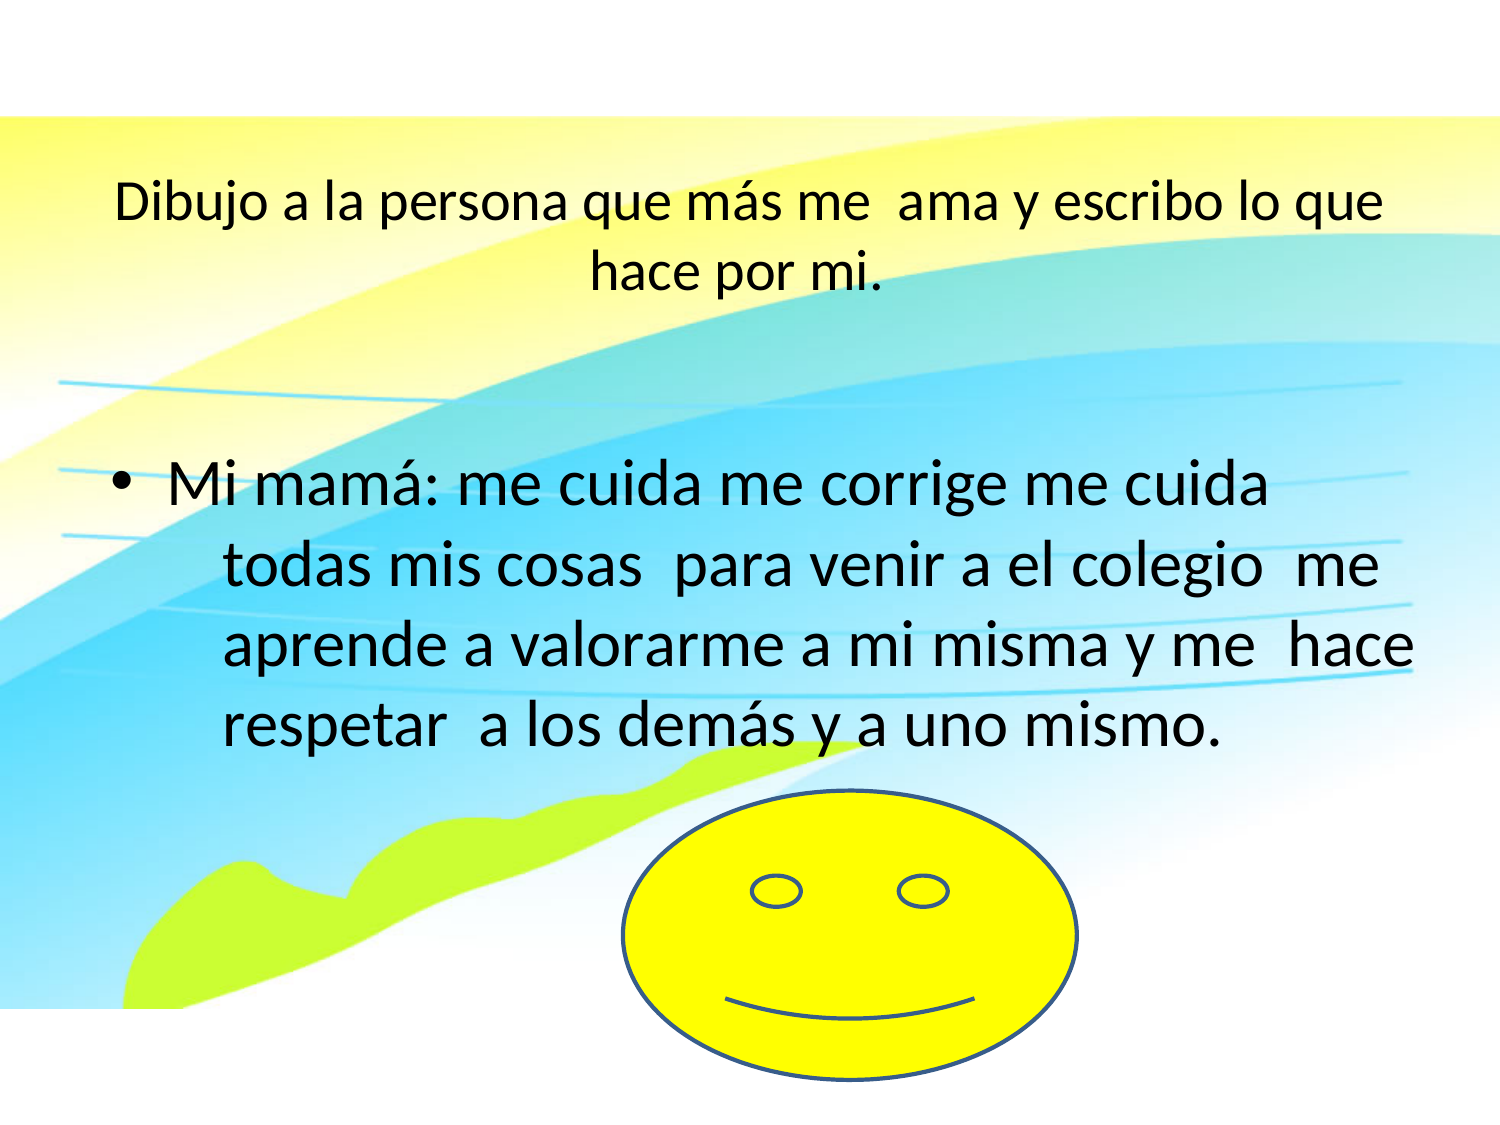

# Dibujo a la persona que más me ama y escribo lo que hace por mi.
Mi mamá: me cuida me corrige me cuida todas mis cosas para venir a el colegio me aprende a valorarme a mi misma y me hace respetar a los demás y a uno mismo.